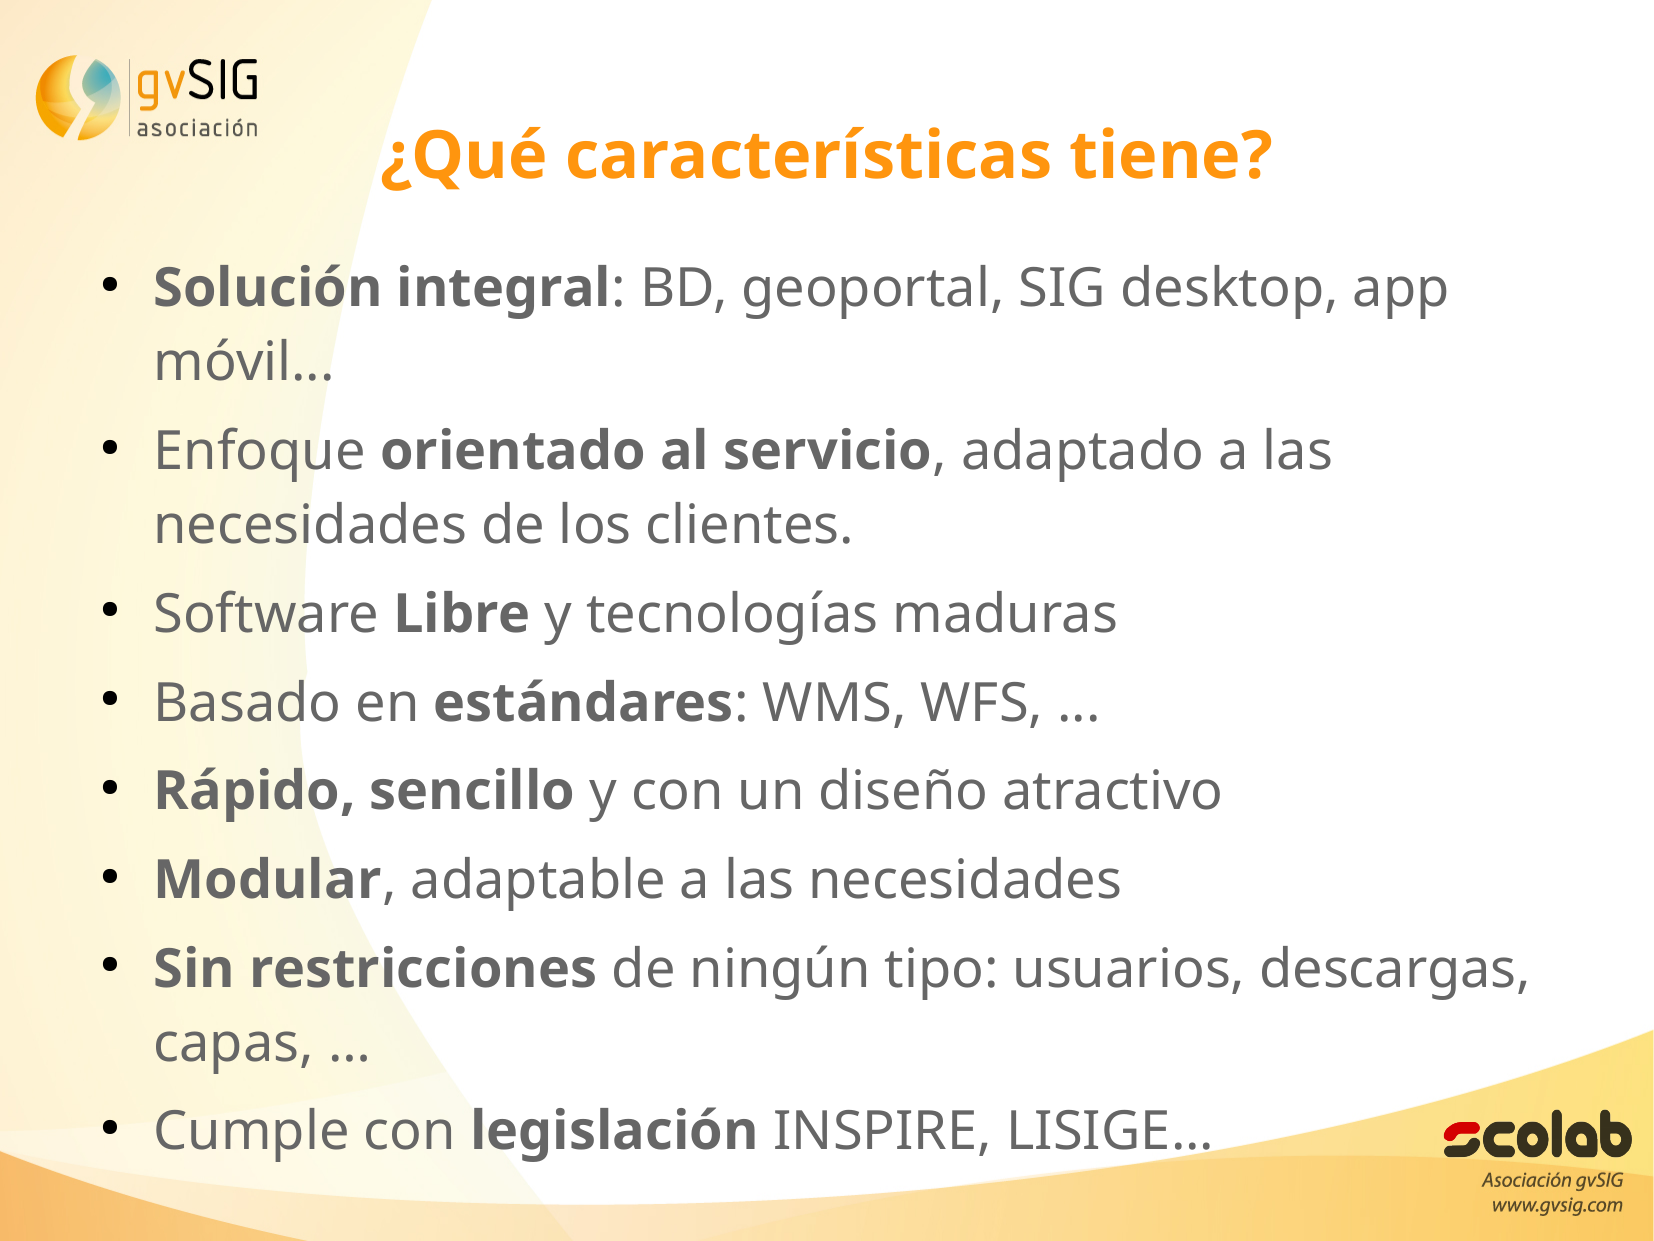

# ¿Qué características tiene?
Solución integral: BD, geoportal, SIG desktop, app móvil...
Enfoque orientado al servicio, adaptado a las necesidades de los clientes.
Software Libre y tecnologías maduras
Basado en estándares: WMS, WFS, ...
Rápido, sencillo y con un diseño atractivo
Modular, adaptable a las necesidades
Sin restricciones de ningún tipo: usuarios, descargas, capas, …
Cumple con legislación INSPIRE, LISIGE...